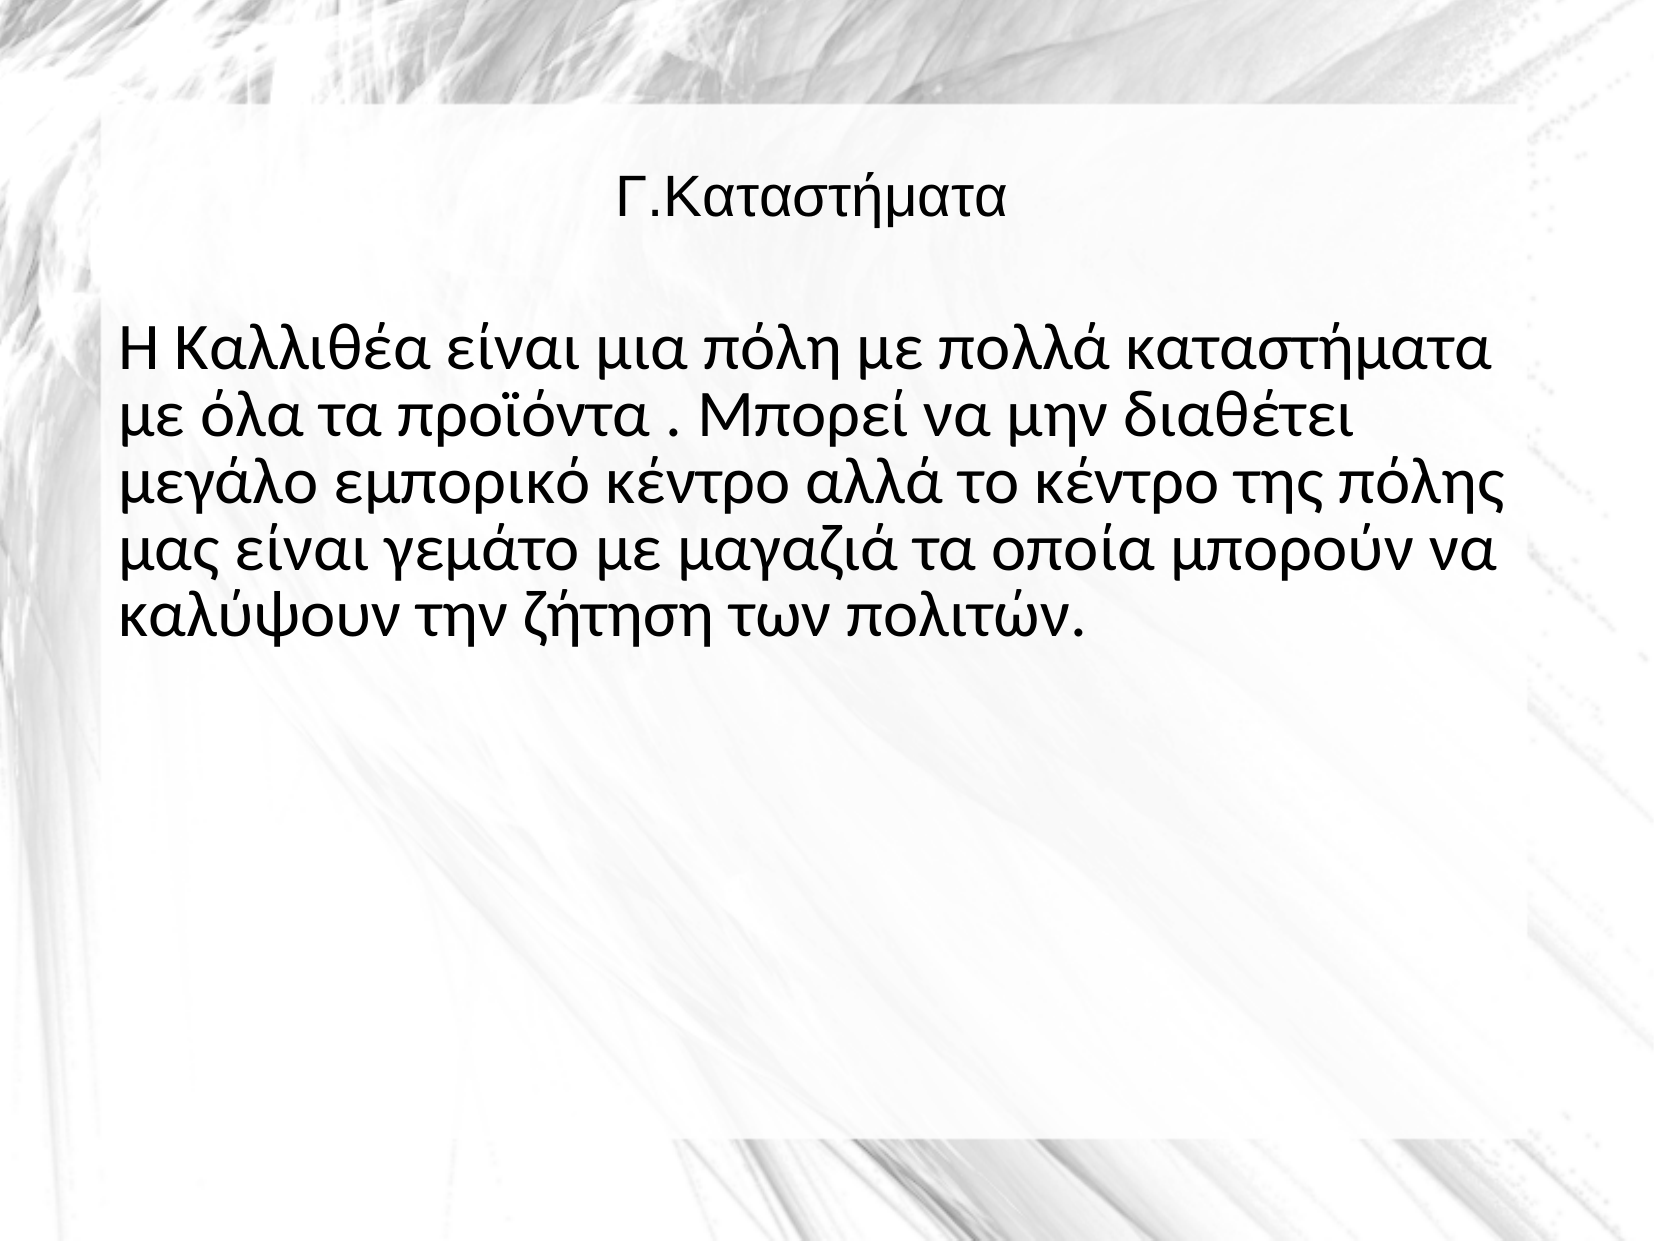

# Γ.Καταστήματα
Η Καλλιθέα είναι μια πόλη με πολλά καταστήματα με όλα τα προϊόντα . Μπορεί να μην διαθέτει μεγάλο εμπορικό κέντρο αλλά το κέντρο της πόλης μας είναι γεμάτο με μαγαζιά τα οποία μπορούν να καλύψουν την ζήτηση των πολιτών.